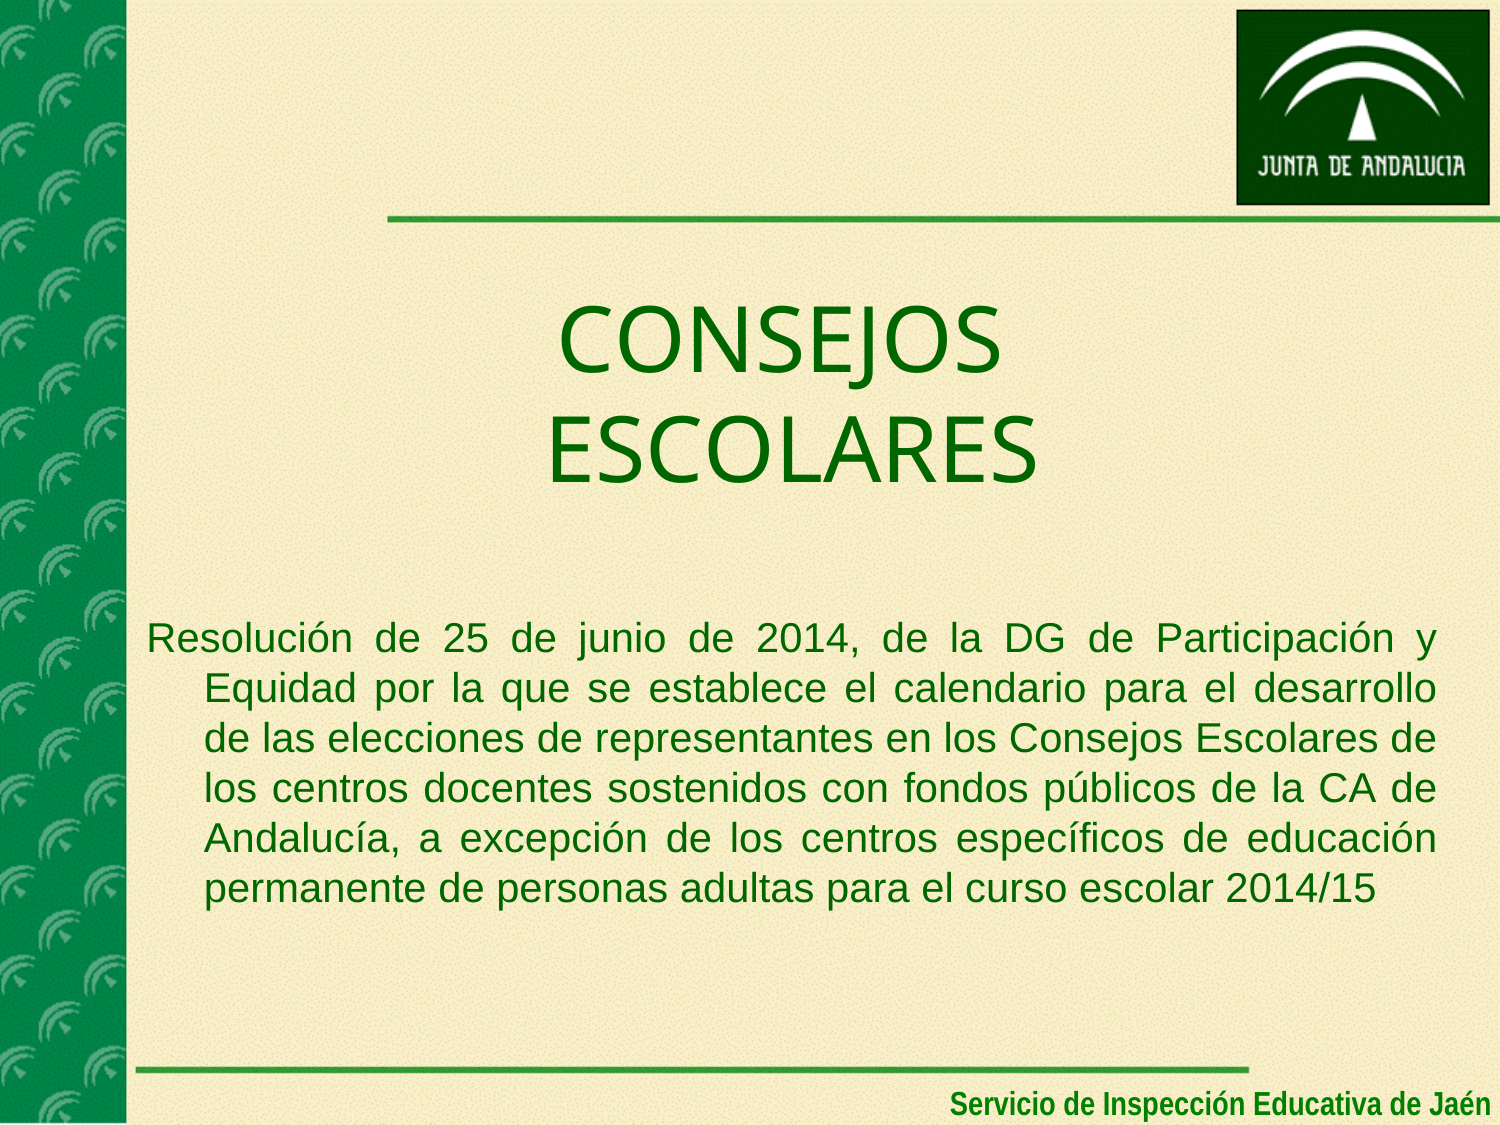

CONSEJOS
ESCOLARES
Resolución de 25 de junio de 2014, de la DG de Participación y Equidad por la que se establece el calendario para el desarrollo de las elecciones de representantes en los Consejos Escolares de los centros docentes sostenidos con fondos públicos de la CA de Andalucía, a excepción de los centros específicos de educación permanente de personas adultas para el curso escolar 2014/15
Servicio de Inspección Educativa de Jaén